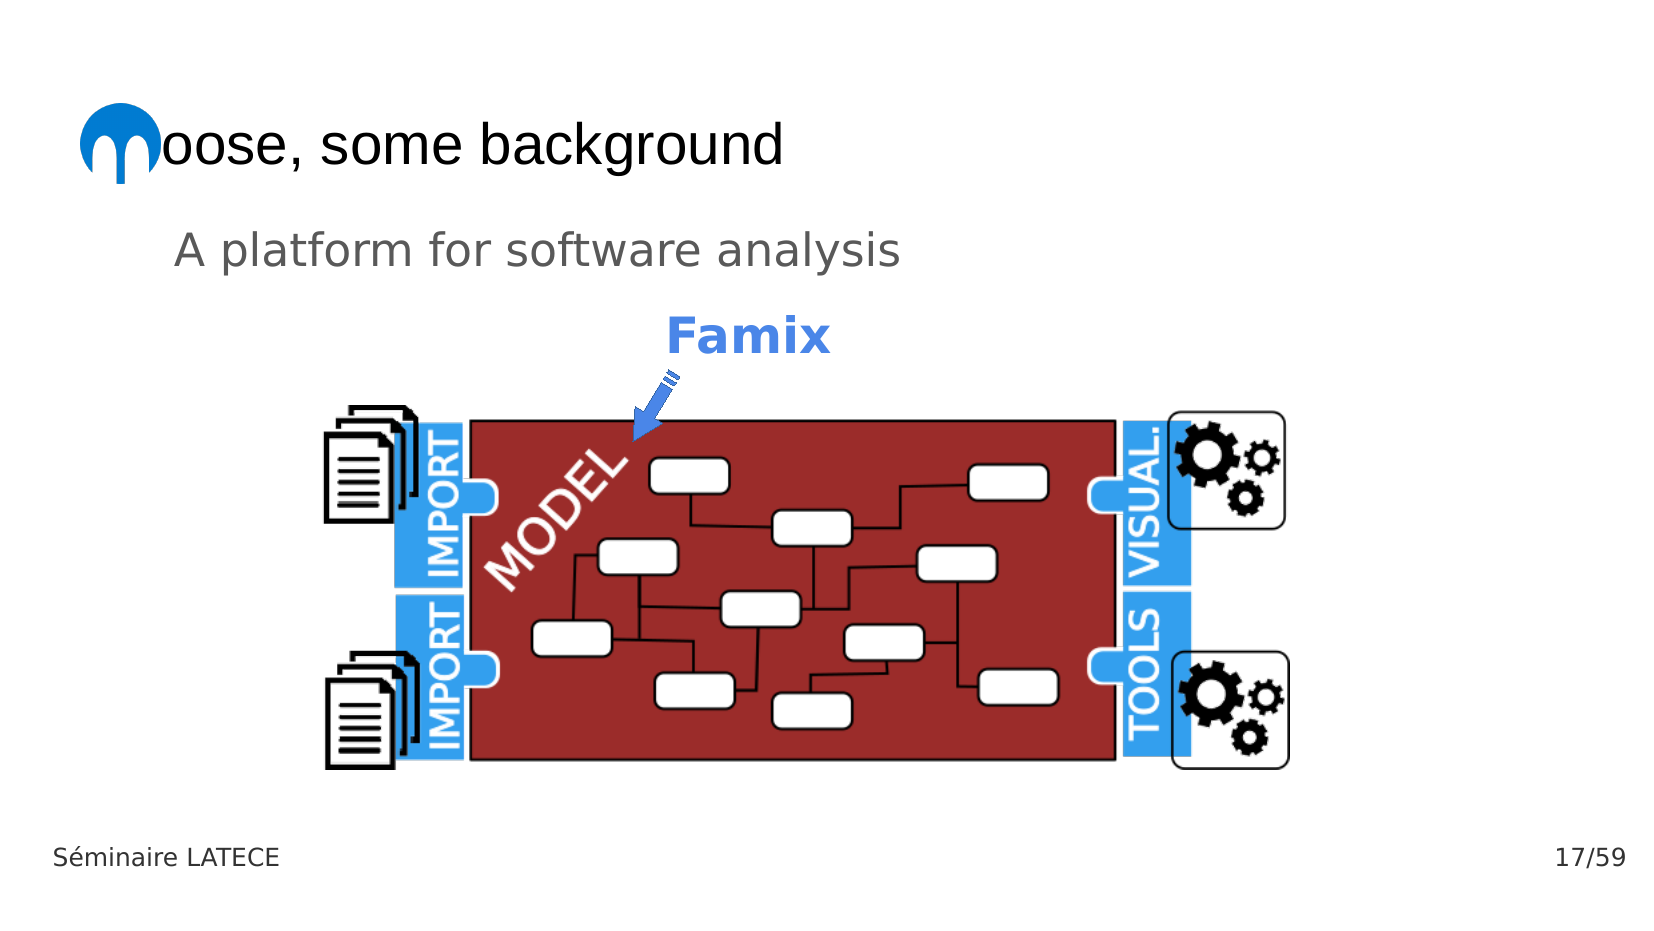

# oose, some background
A platform for software analysis
Famix